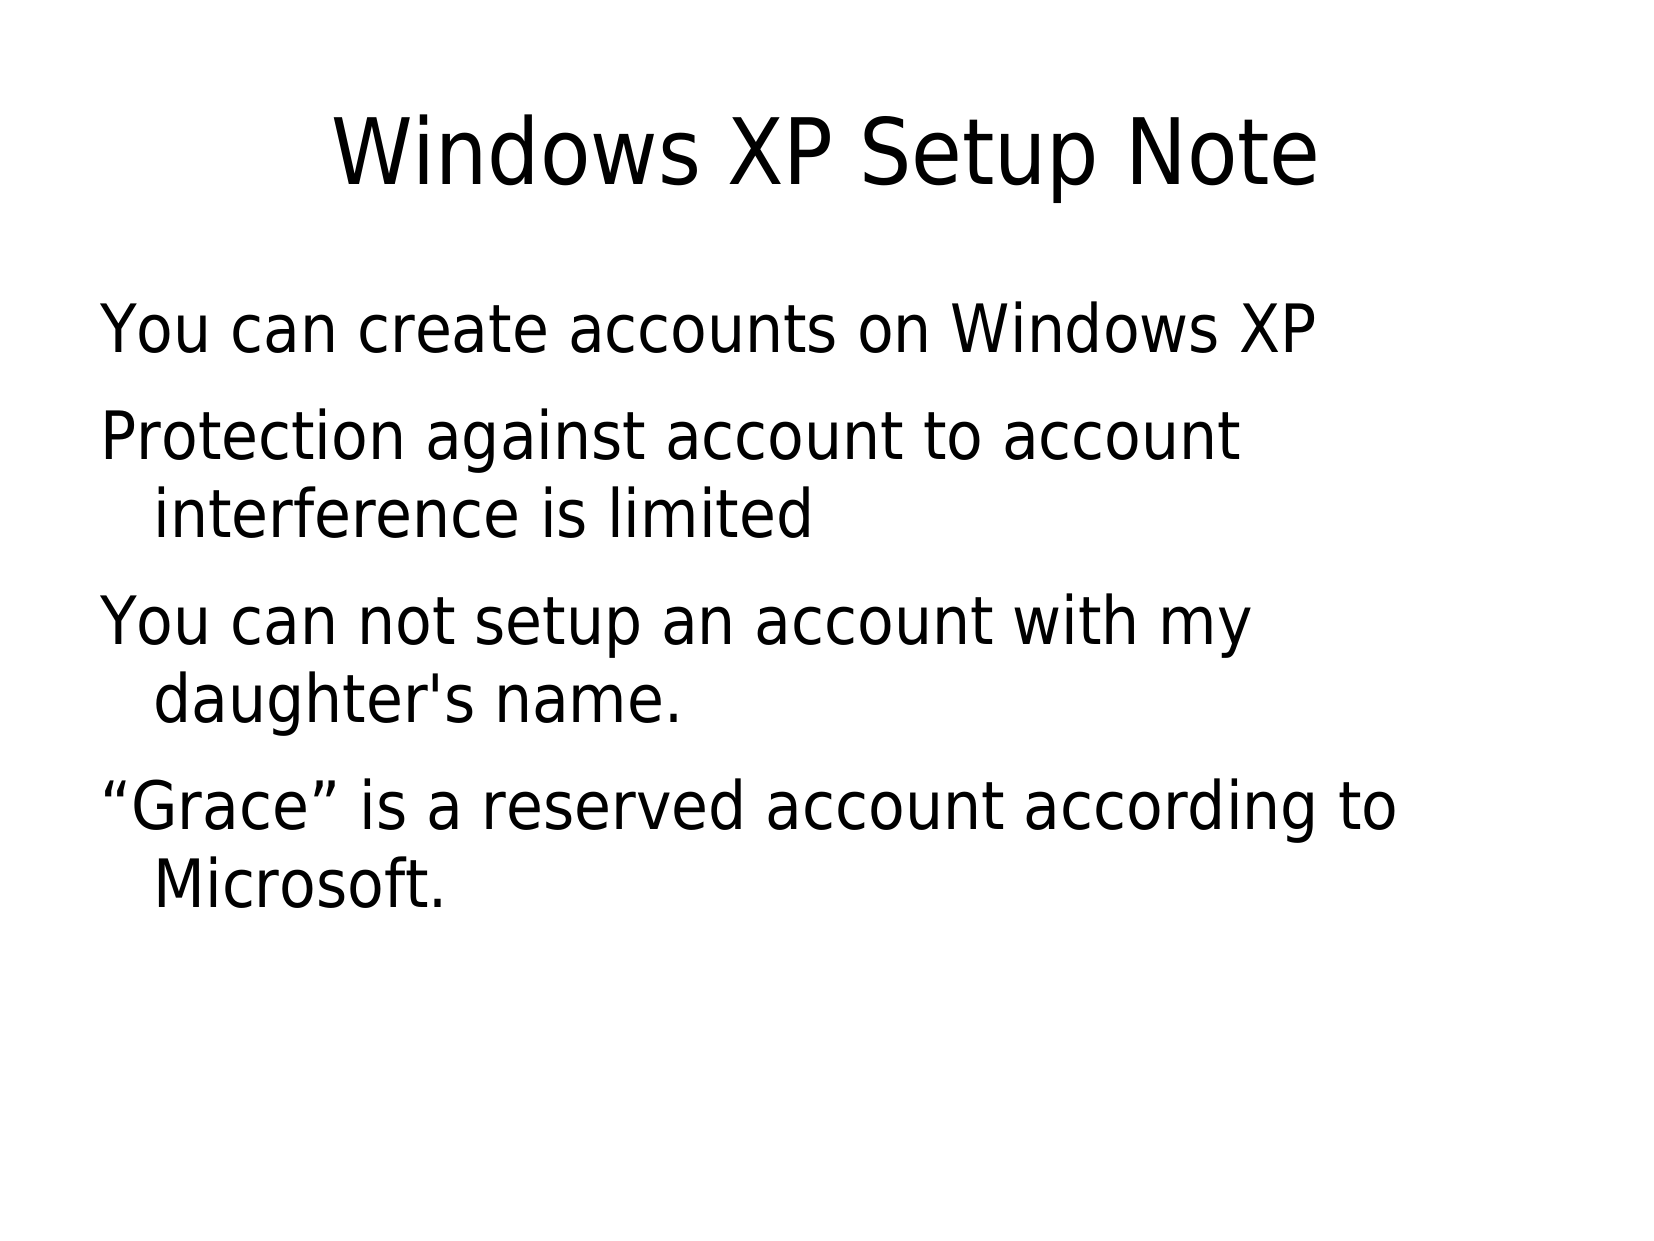

# Windows XP Setup Note
You can create accounts on Windows XP
Protection against account to account interference is limited
You can not setup an account with my daughter's name.
“Grace” is a reserved account according to Microsoft.